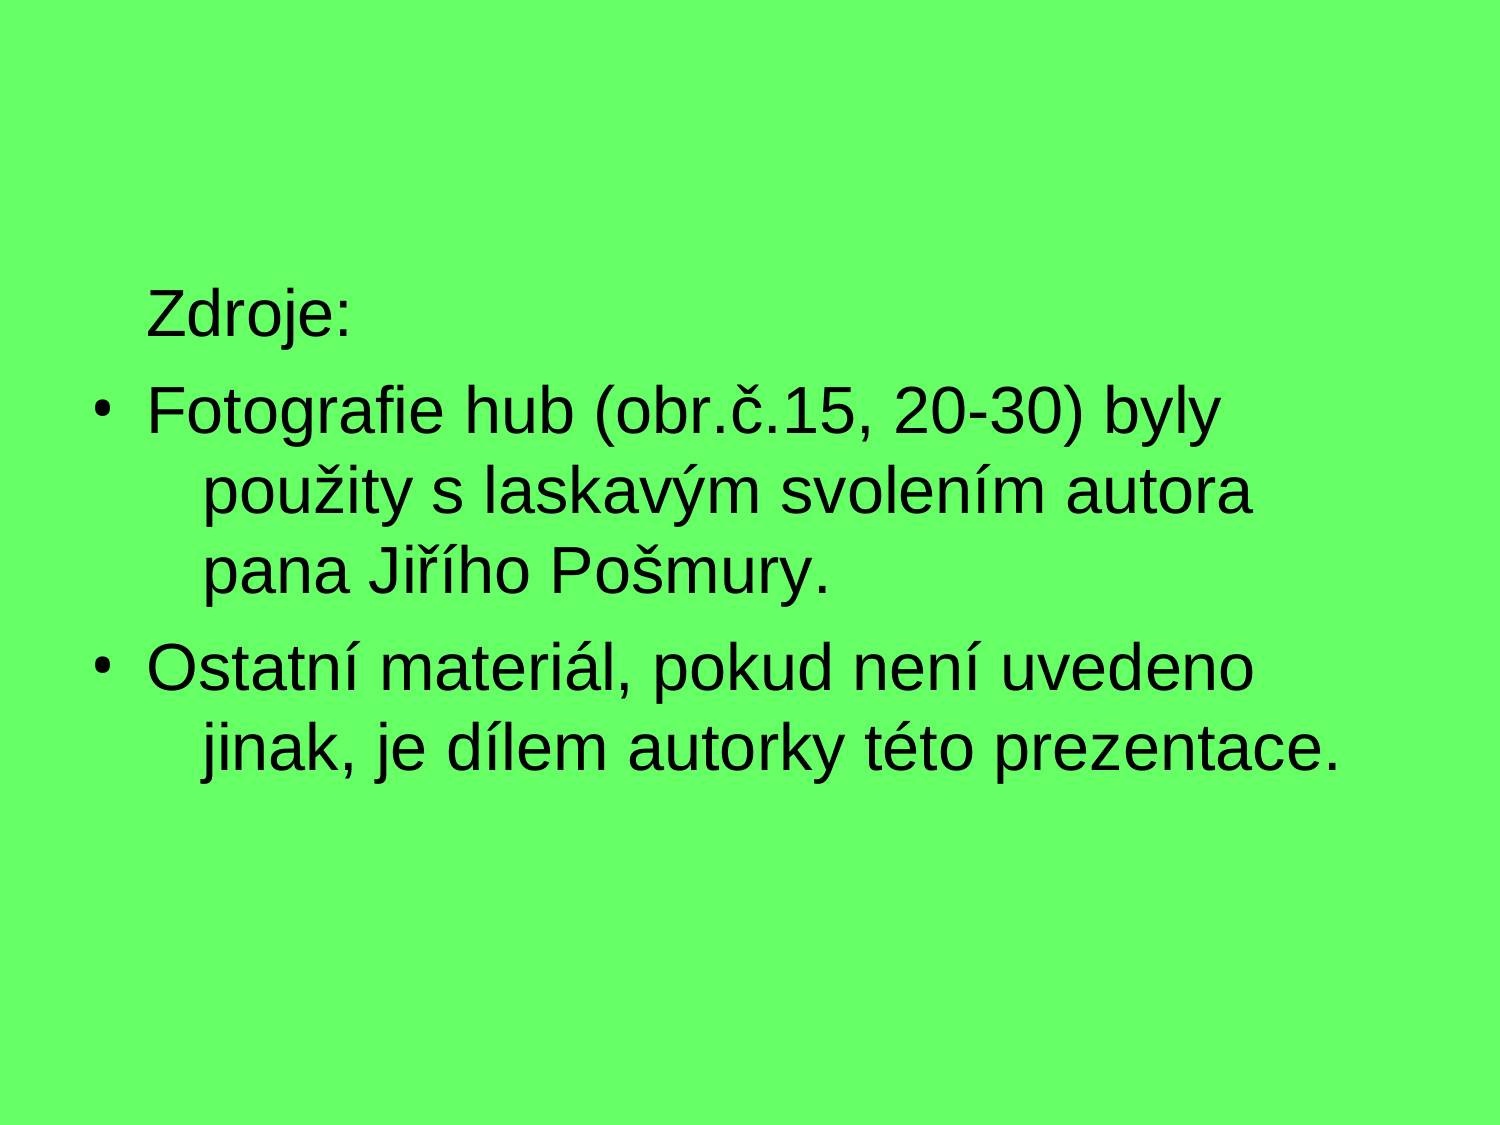

# Zdroje:
Fotografie hub (obr.č.15, 20-30) byly použity s laskavým svolením autora pana Jiřího Pošmury.
Ostatní materiál, pokud není uvedeno jinak, je dílem autorky této prezentace.